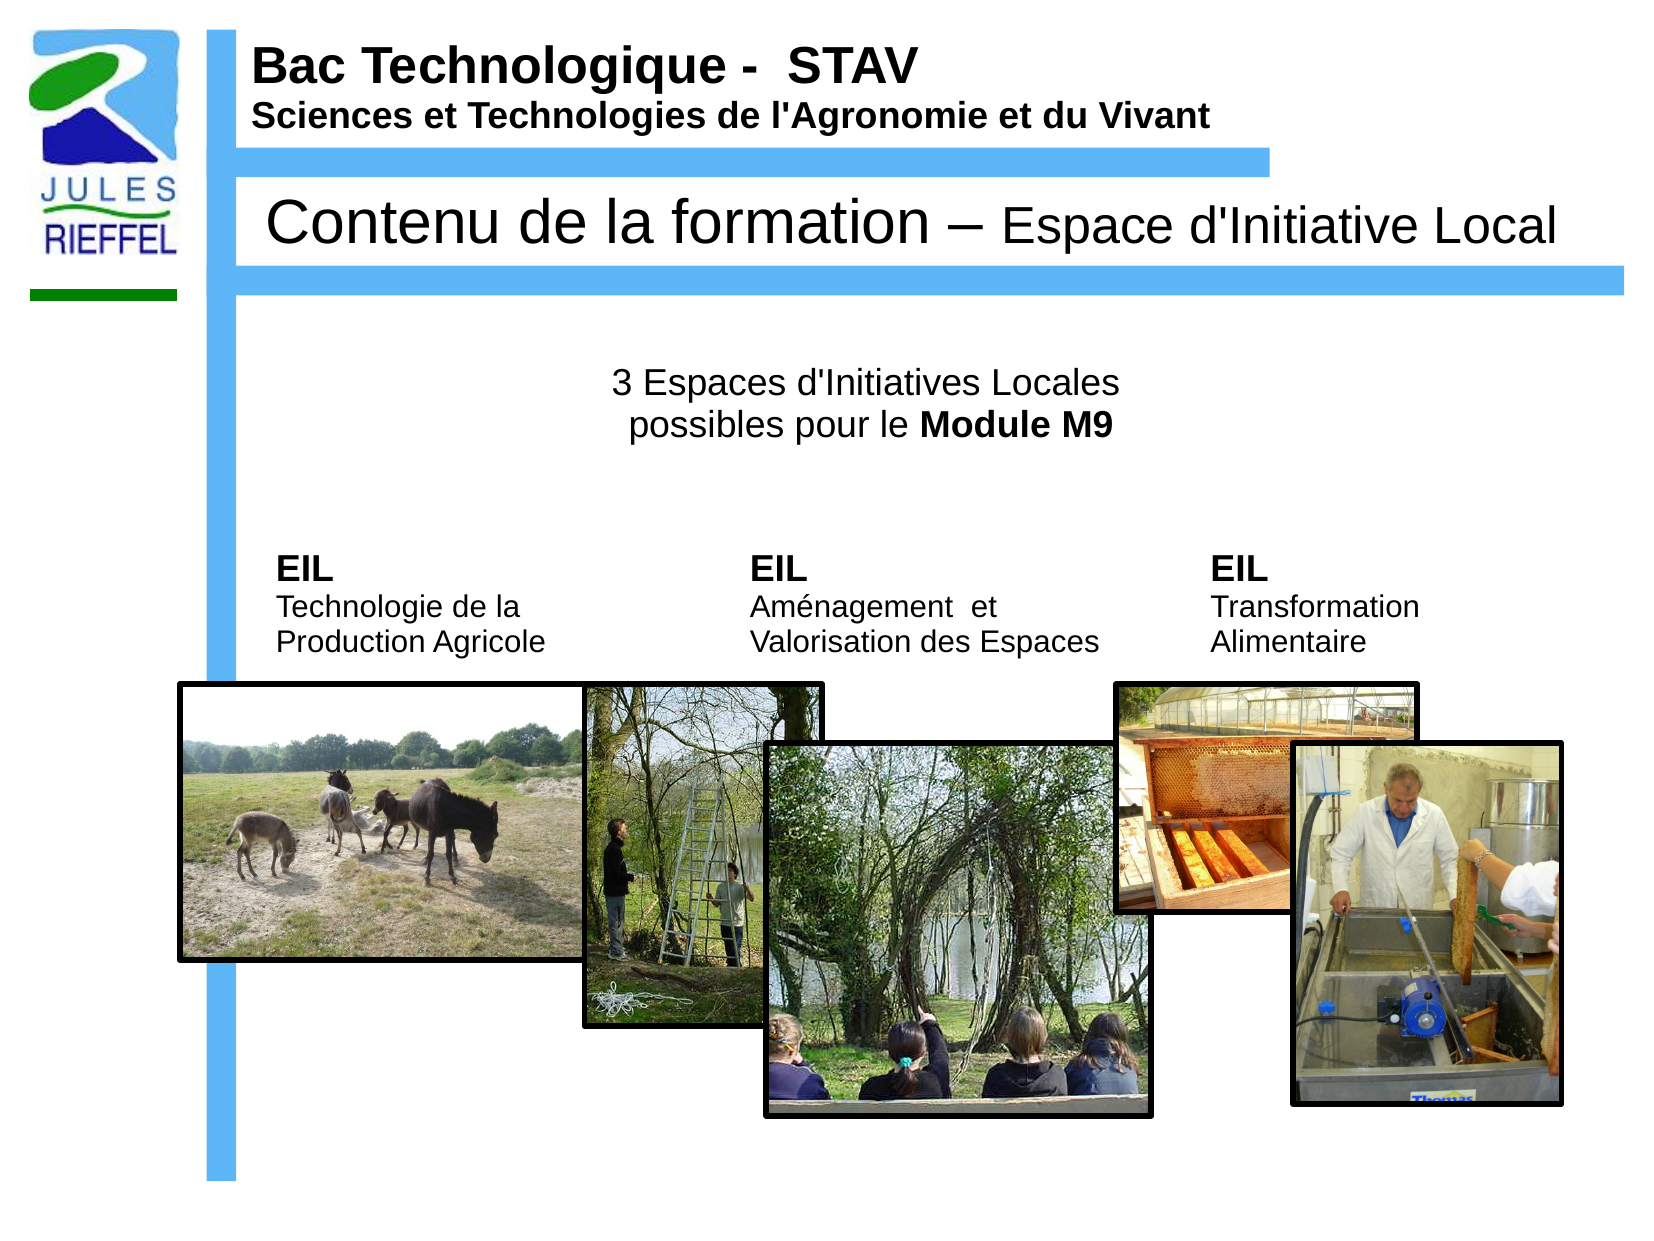

# Contenu de la formation – Espace d'Initiative Local
3 Espaces d'Initiatives Locales
possibles pour le Module M9
EIL
Technologie de la Production Agricole
EIL
Aménagement et Valorisation des Espaces
EIL
Transformation Alimentaire